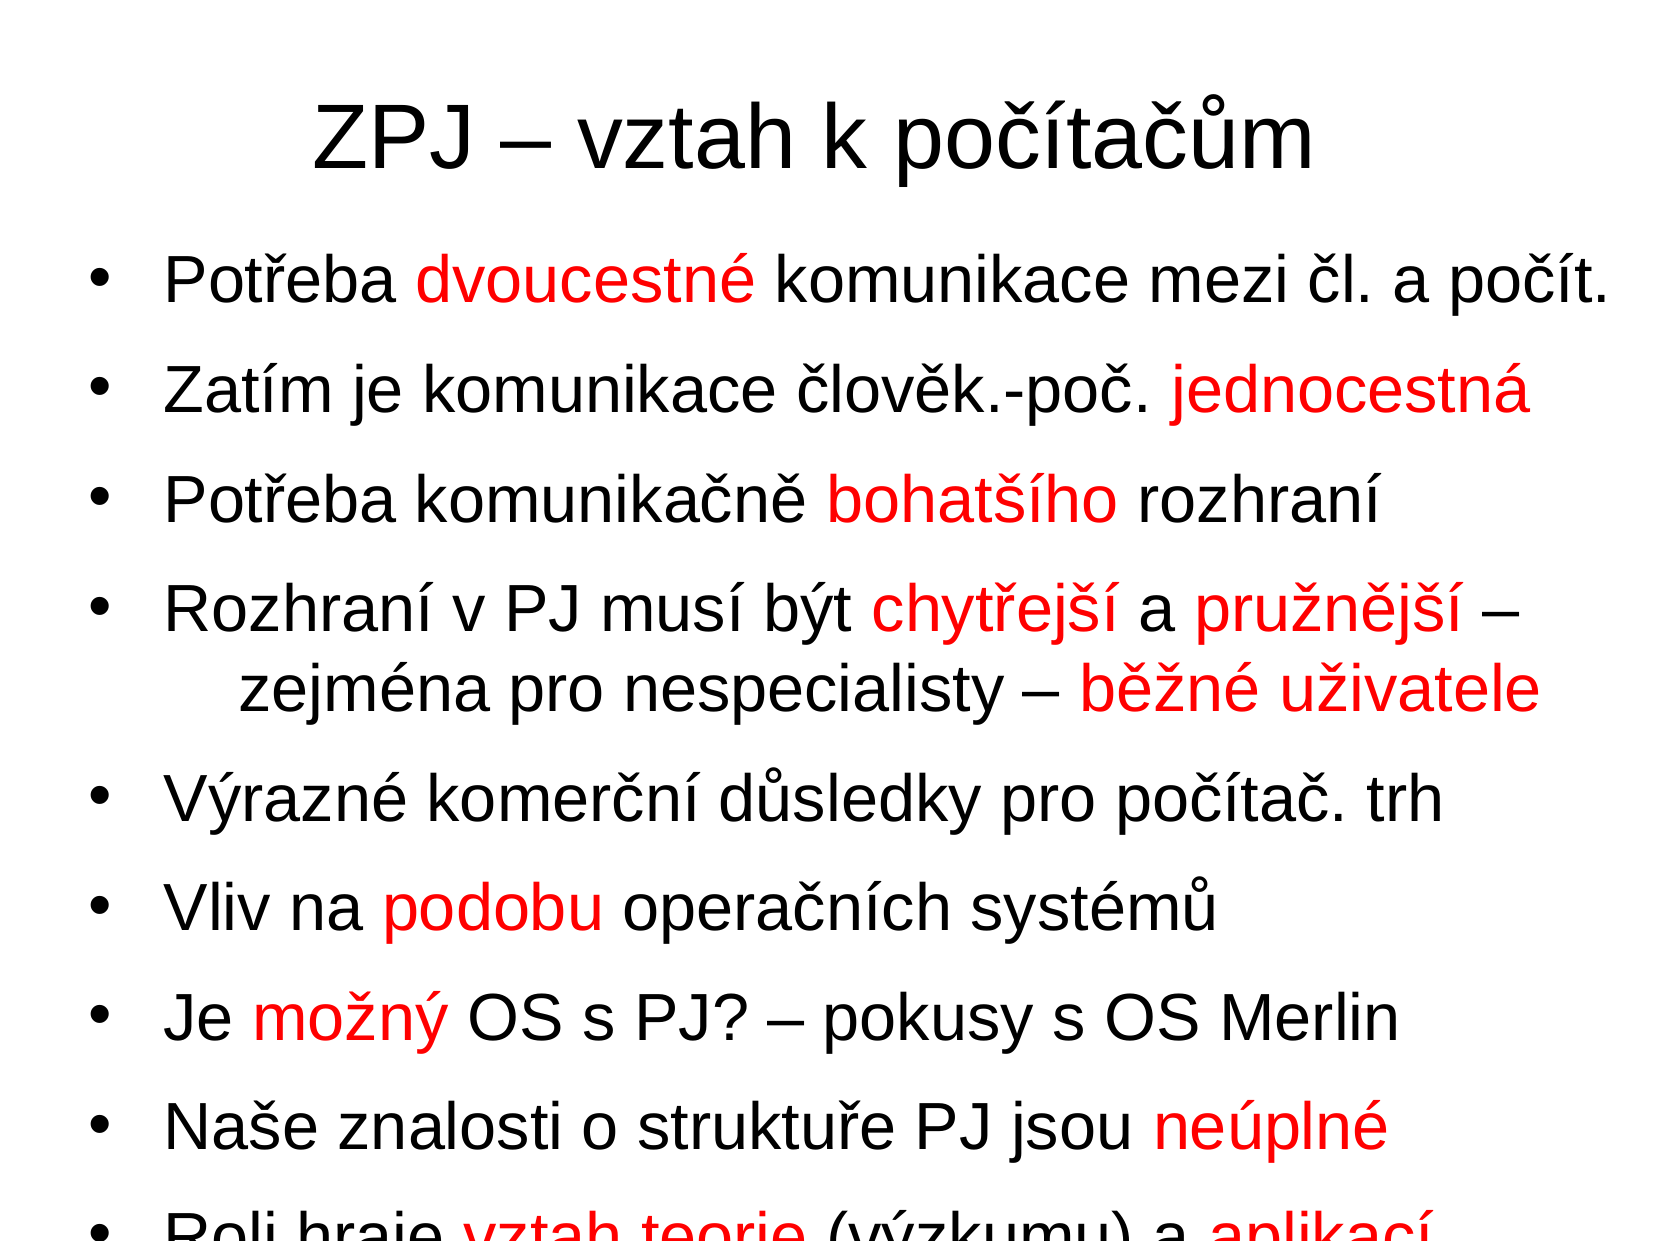

# ZPJ – vztah k počítačům
Potřeba dvoucestné komunikace mezi čl. a počít.
Zatím je komunikace člověk.-poč. jednocestná
Potřeba komunikačně bohatšího rozhraní
Rozhraní v PJ musí být chytřejší a pružnější – zejména pro nespecialisty – běžné uživatele
Výrazné komerční důsledky pro počítač. trh
Vliv na podobu operačních systémů
Je možný OS s PJ? – pokusy s OS Merlin
Naše znalosti o struktuře PJ jsou neúplné
Roli hraje vztah teorie (výzkumu) a aplikací